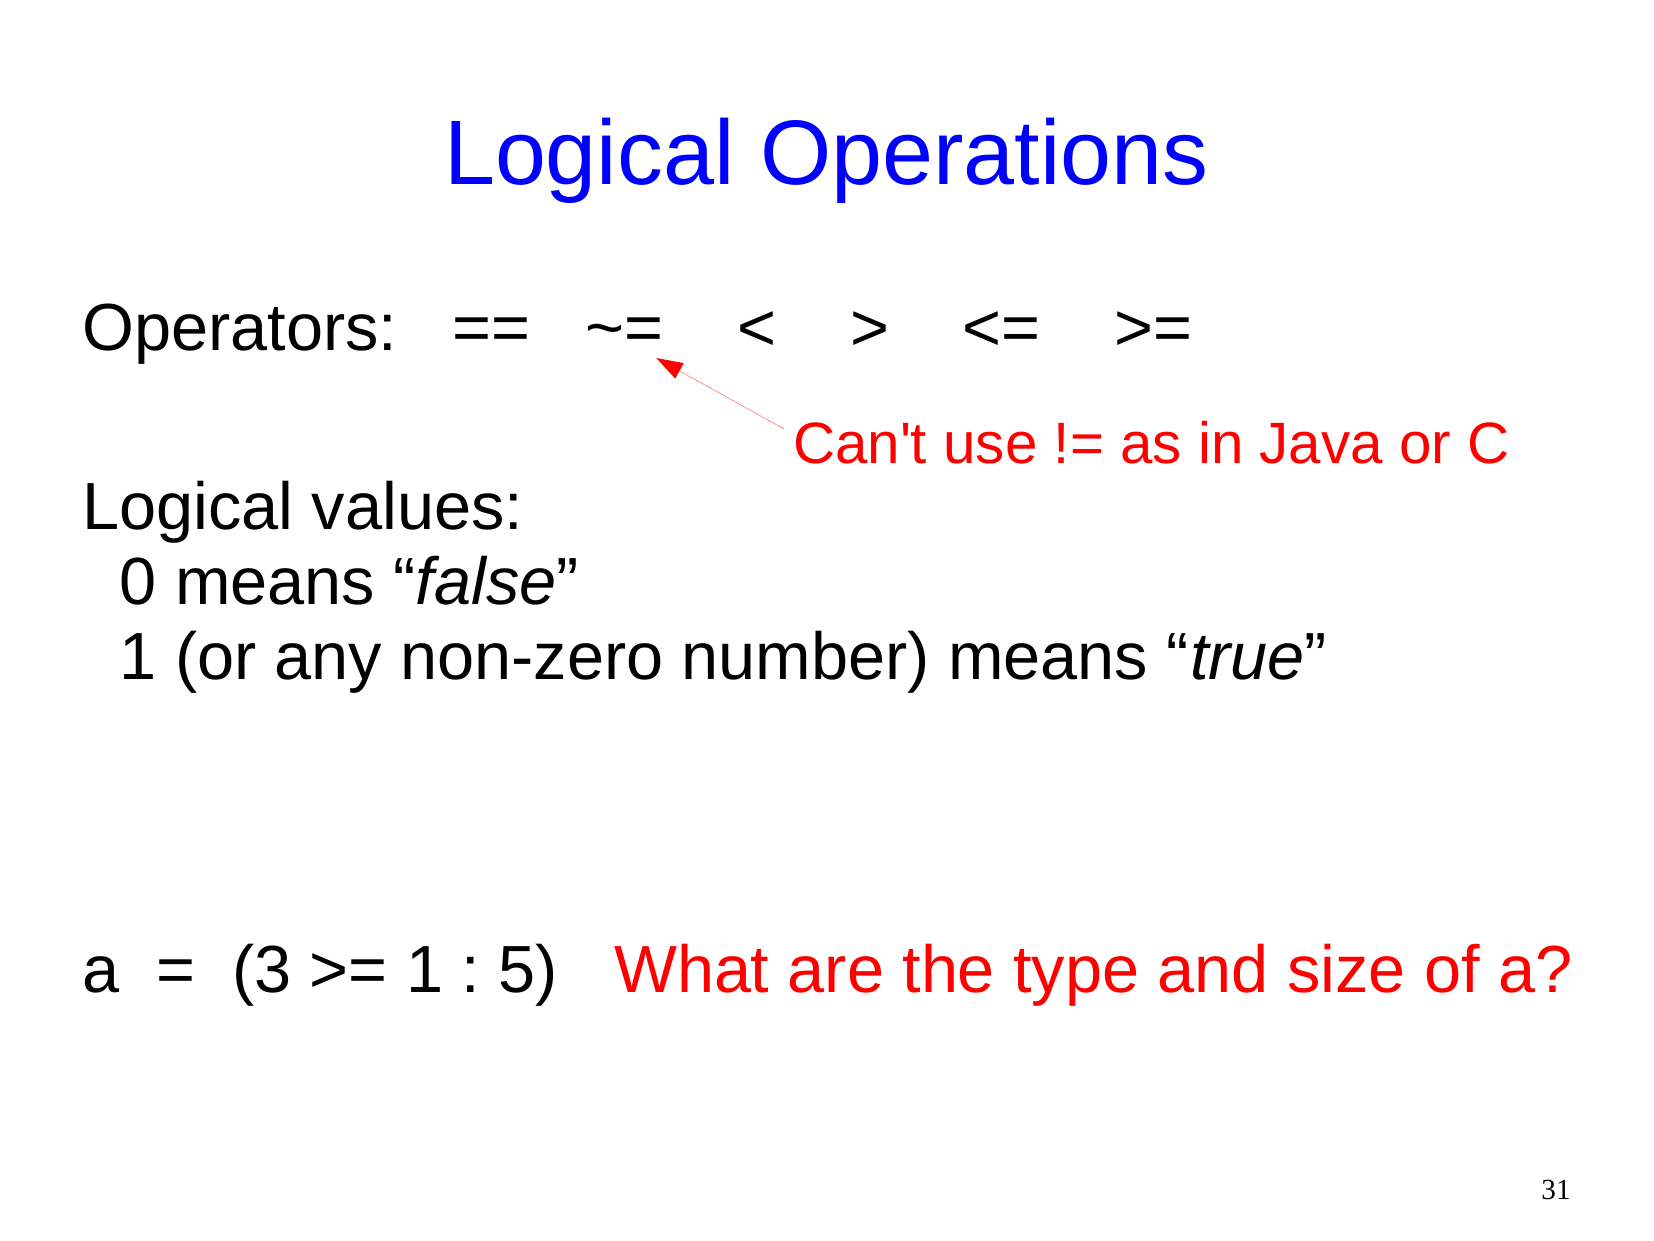

# Logical Operations
Operators: == ~= < > <= >=
Logical values:
 0 means “false”
 1 (or any non-zero number) means “true”
a = (3 >= 1 : 5) What are the type and size of a?
Can't use != as in Java or C
31